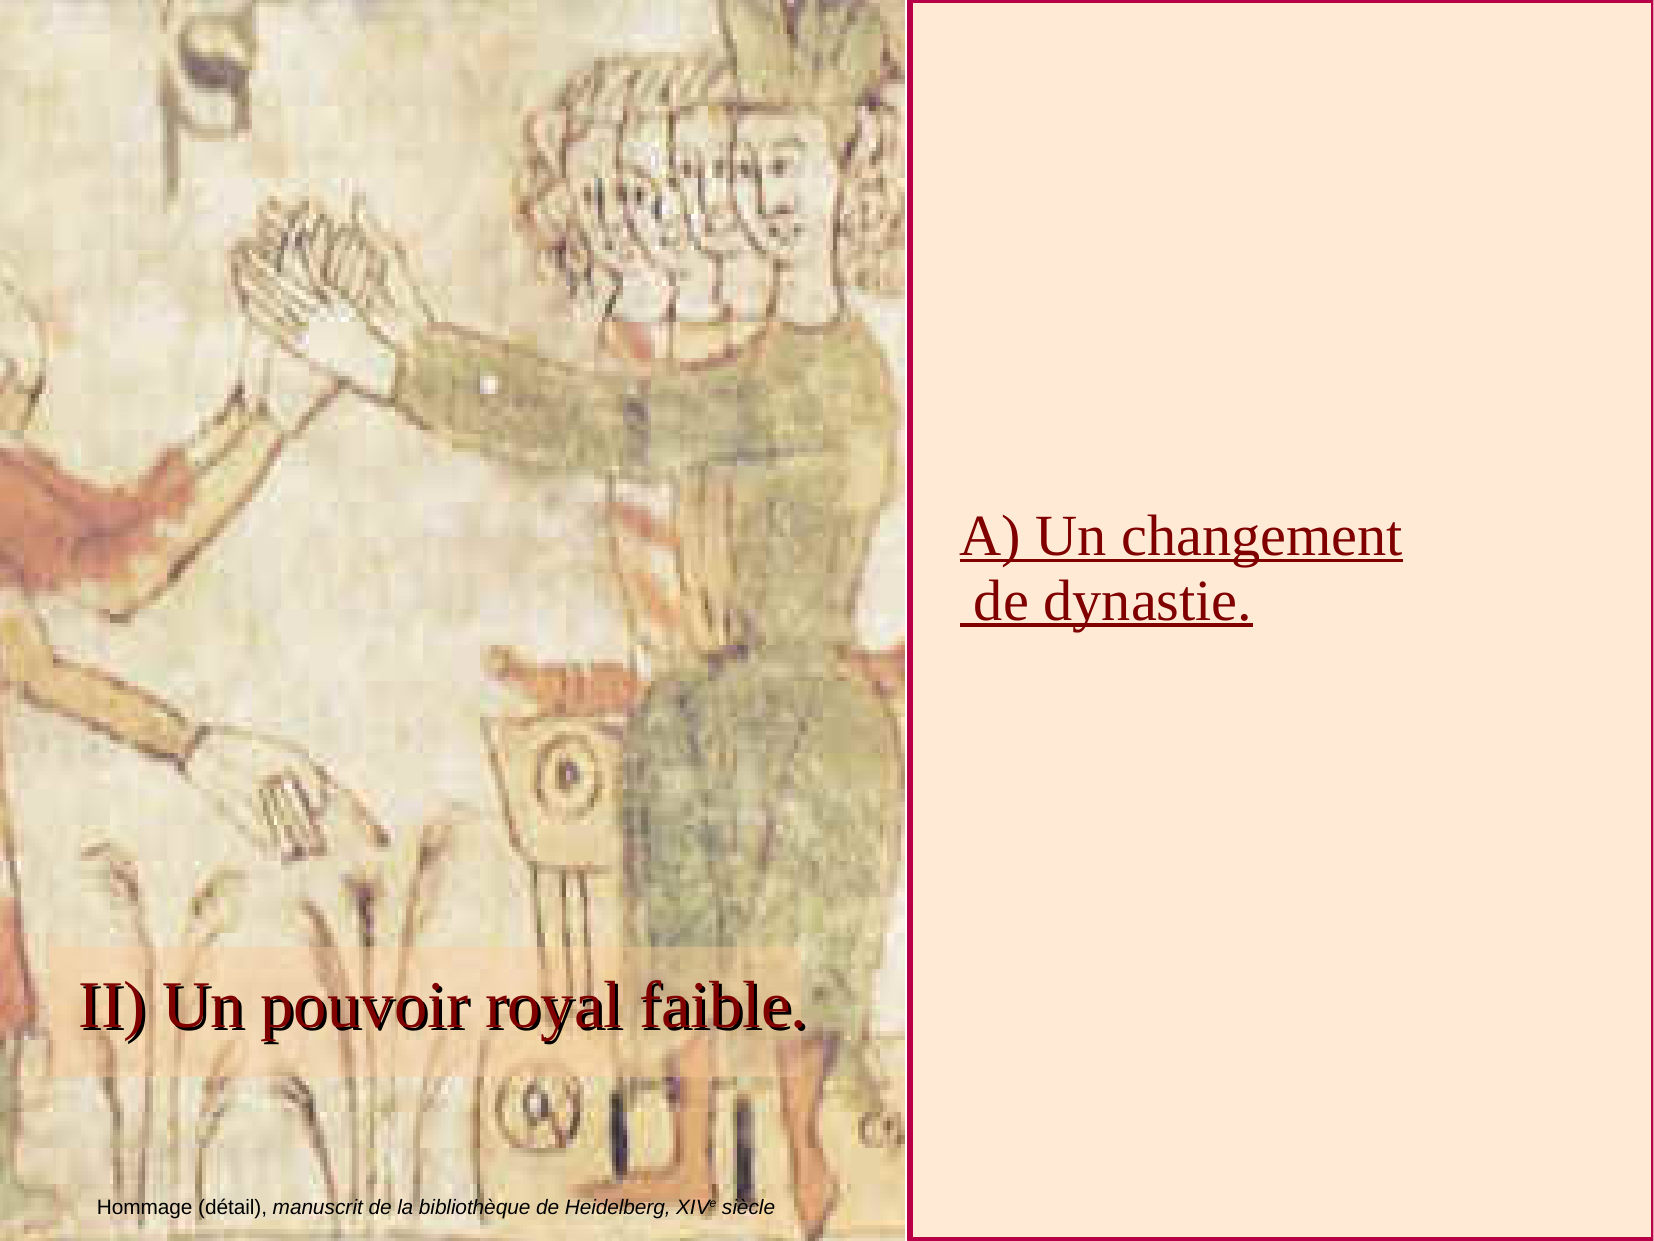

A) Un changement
 de dynastie.
II) Un pouvoir royal faible.
Hommage (détail), manuscrit de la bibliothèque de Heidelberg, XIVe siècle